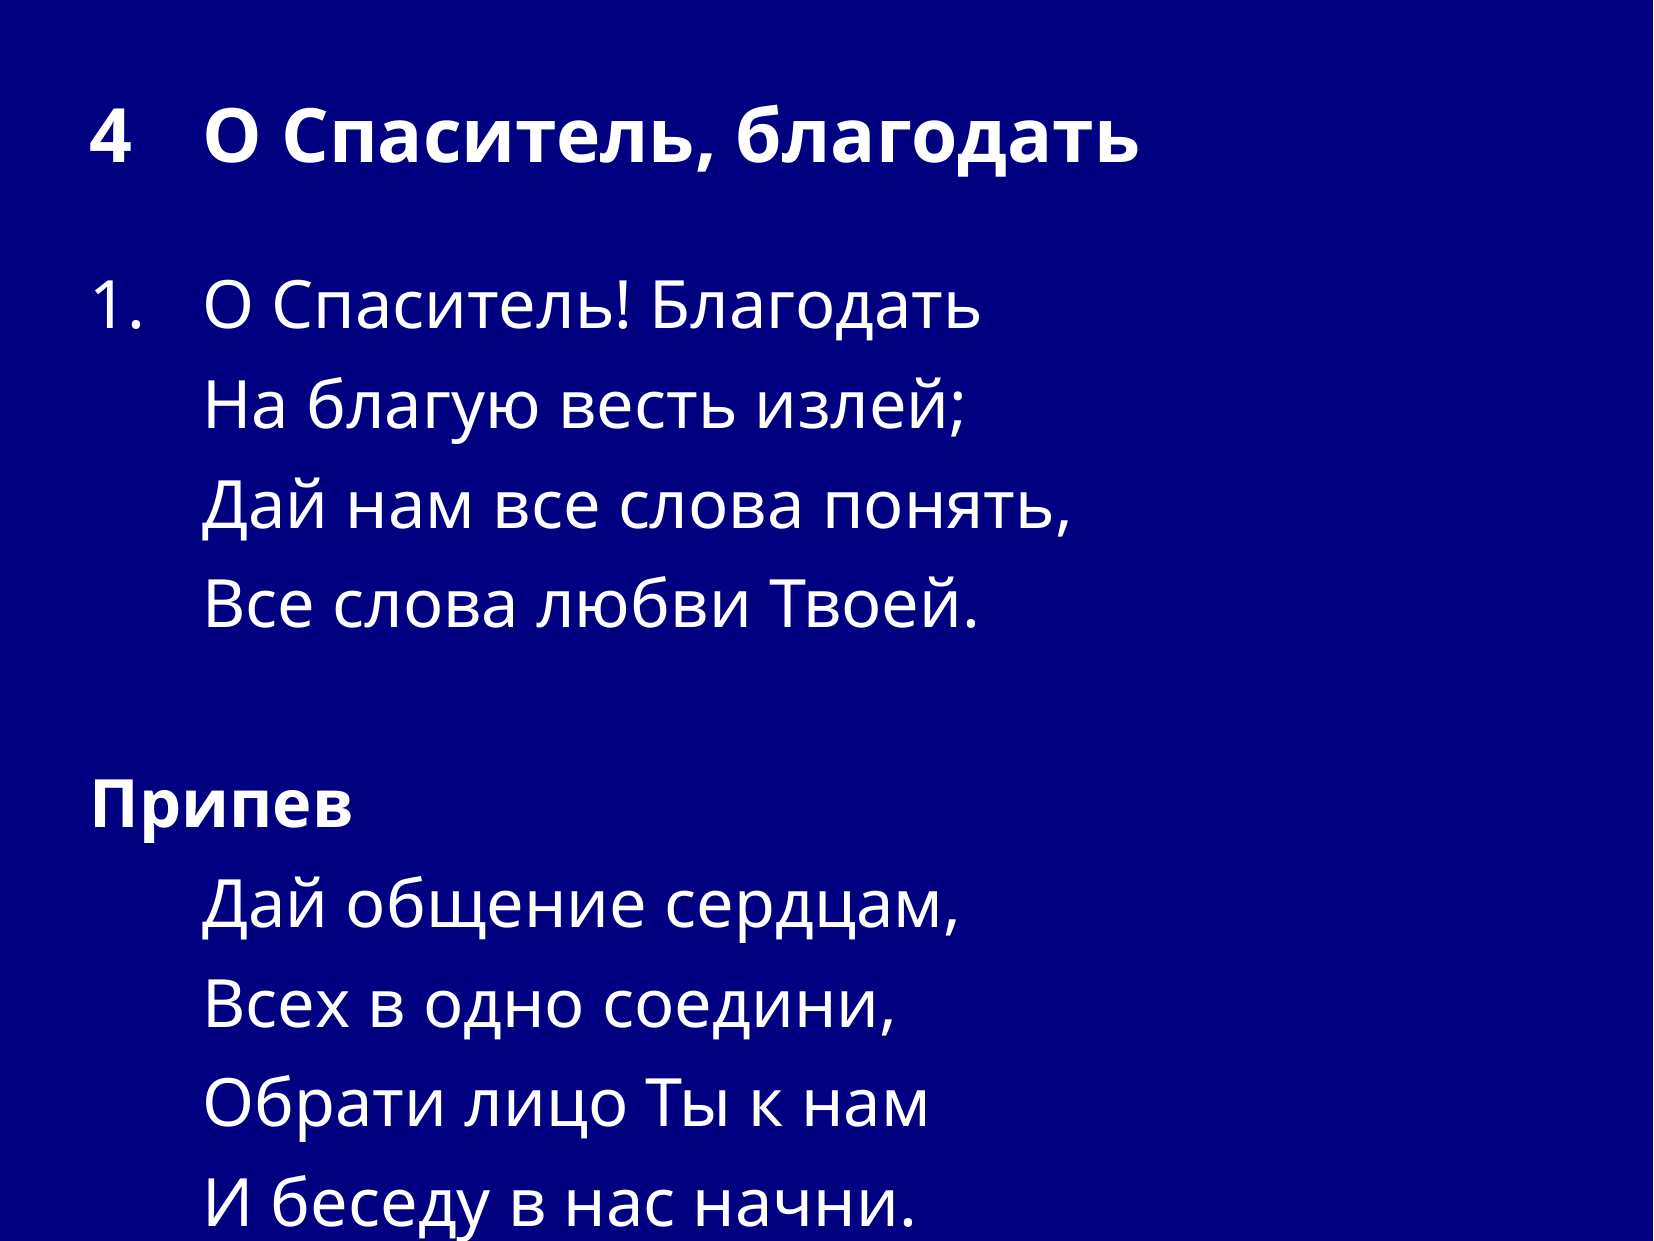

4	О Спаситель, благодать
1.	О Спаситель! Благодать
	На благую весть излей;
	Дай нам все слова понять,
	Все слова любви Твоей.
Припев
	Дай общение сердцам,
	Всех в одно соедини,
	Обрати лицо Ты к нам
	И беседу в нас начни.